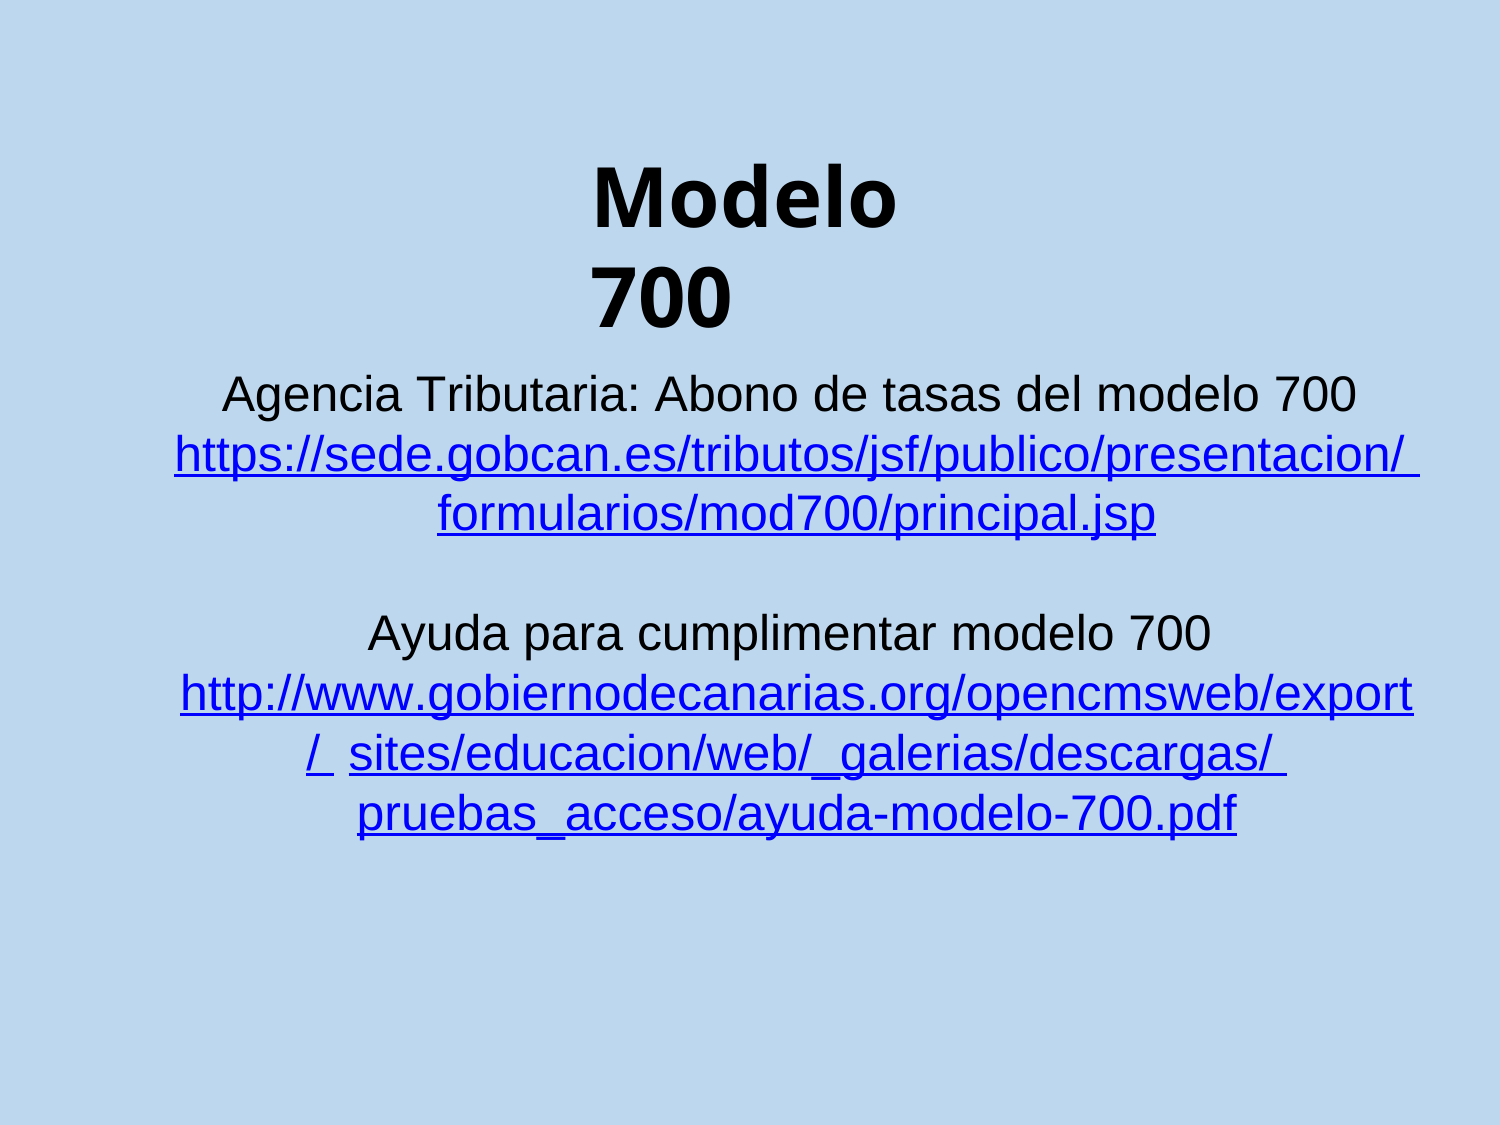

Modelo 700
Agencia Tributaria: Abono de tasas del modelo 700 https://sede.gobcan.es/tributos/jsf/publico/presentacion/ formularios/mod700/principal.jsp
Ayuda para cumplimentar modelo 700 http://www.gobiernodecanarias.org/opencmsweb/export/ sites/educacion/web/_galerias/descargas/ pruebas_acceso/ayuda-modelo-700.pdf